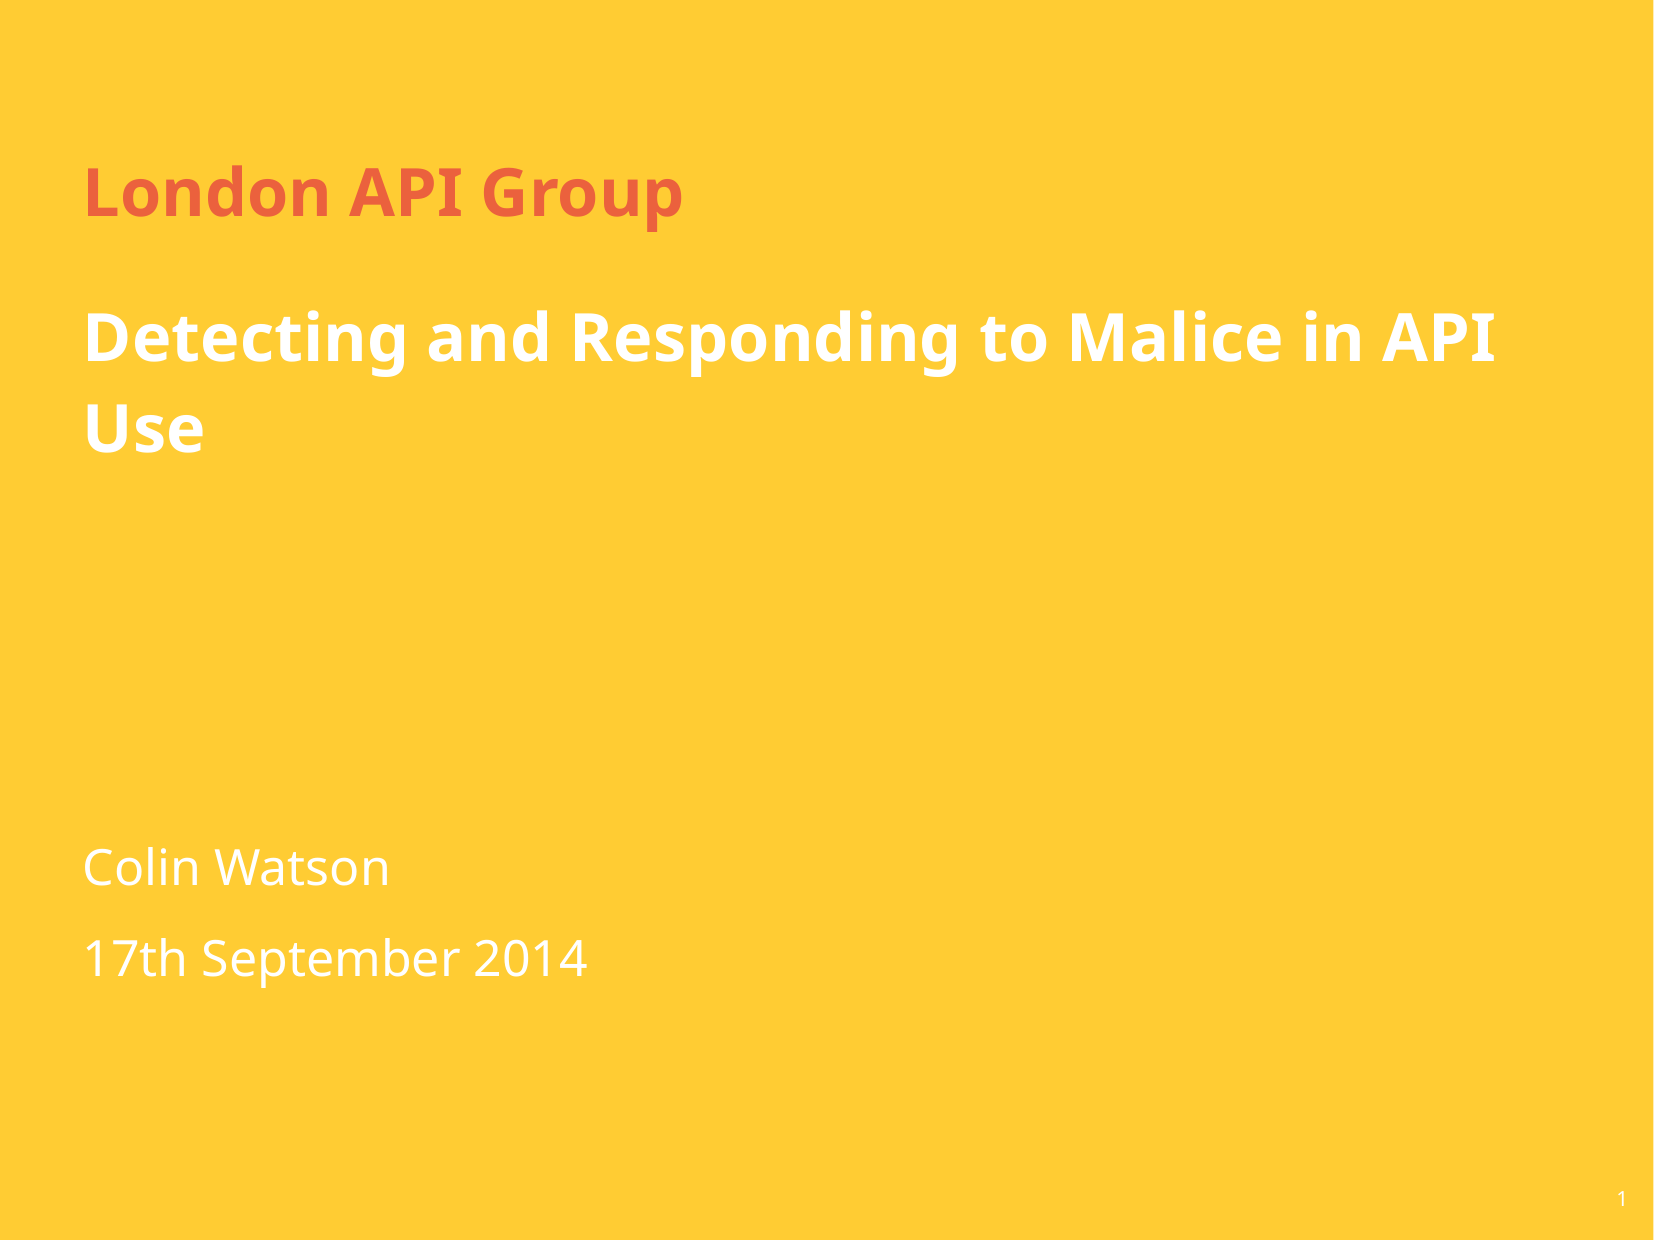

# London API Group
Detecting and Responding to Malice in API Use
Colin Watson
17th September 2014